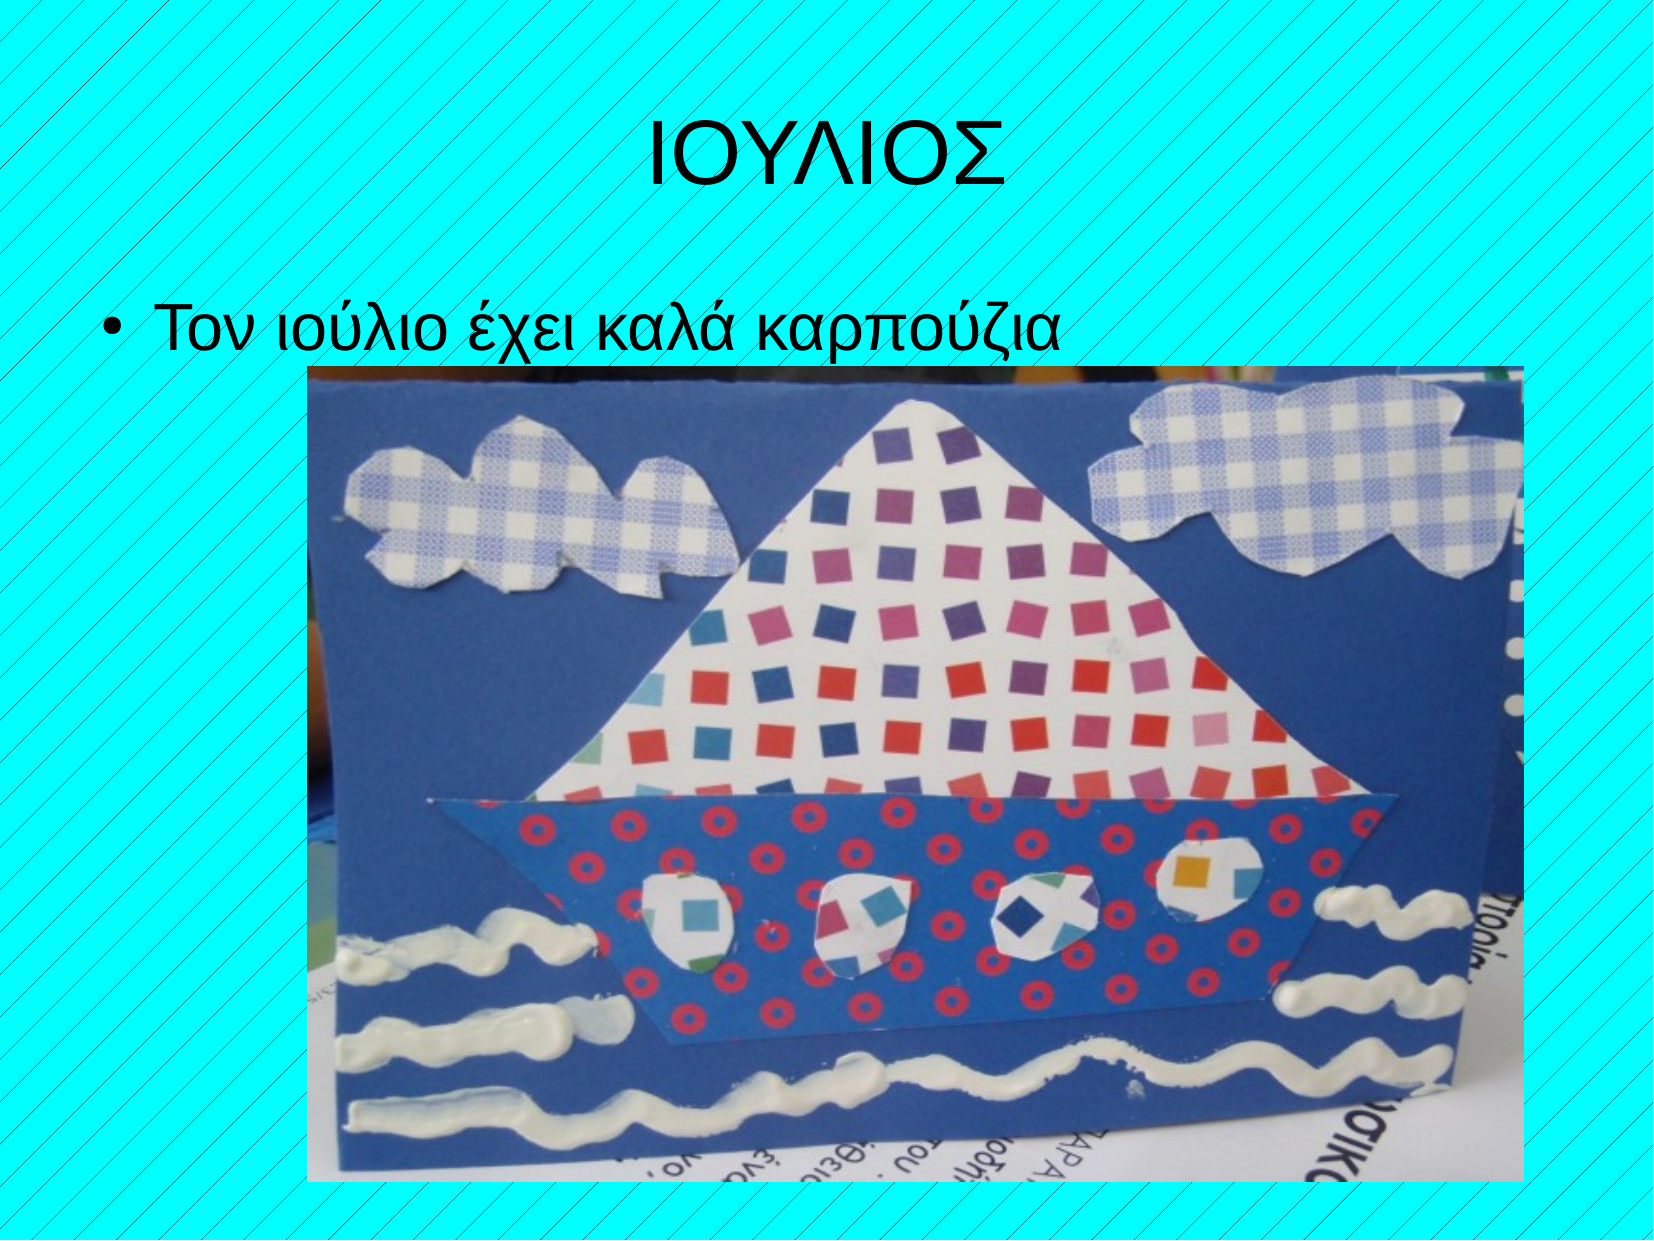

# ΙΟΥΛΙΟΣ
Τον ιούλιο έχει καλά καρπούζια